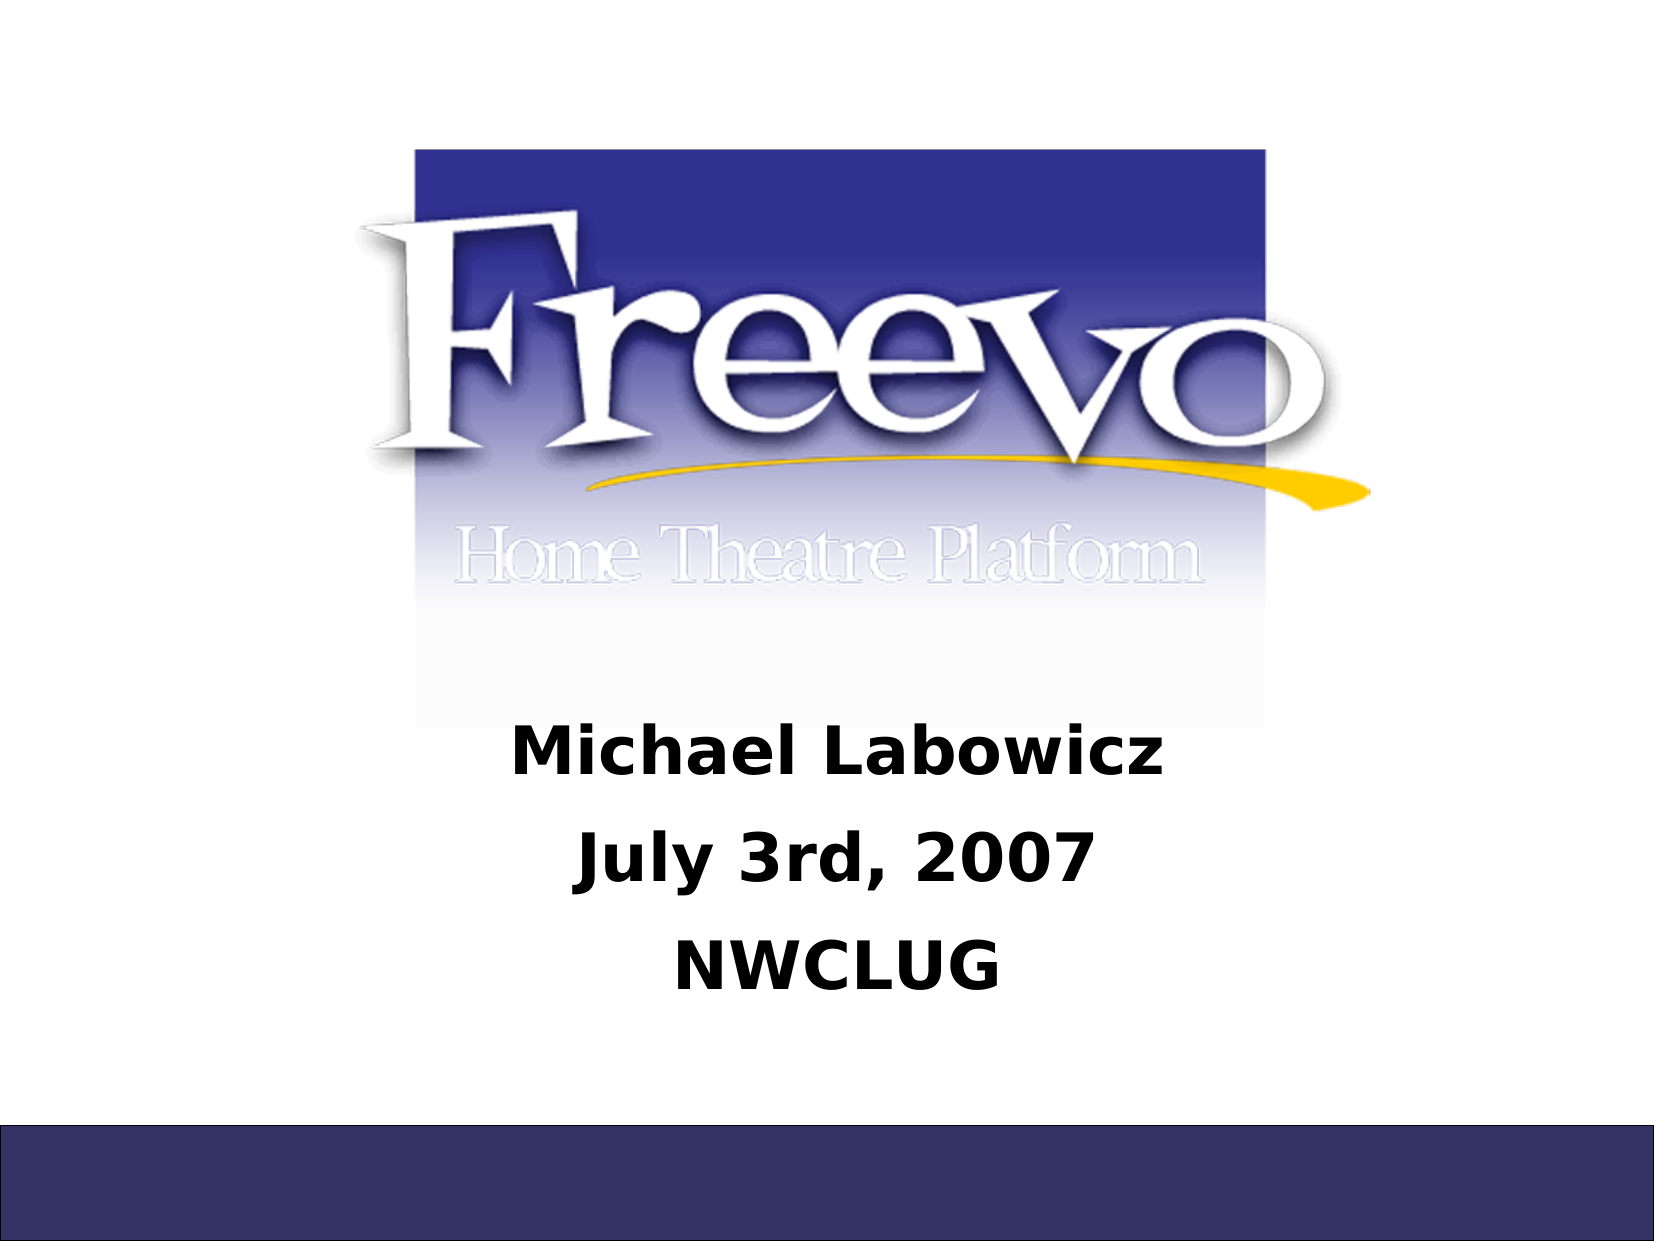

# Michael Labowicz
July 3rd, 2007
NWCLUG